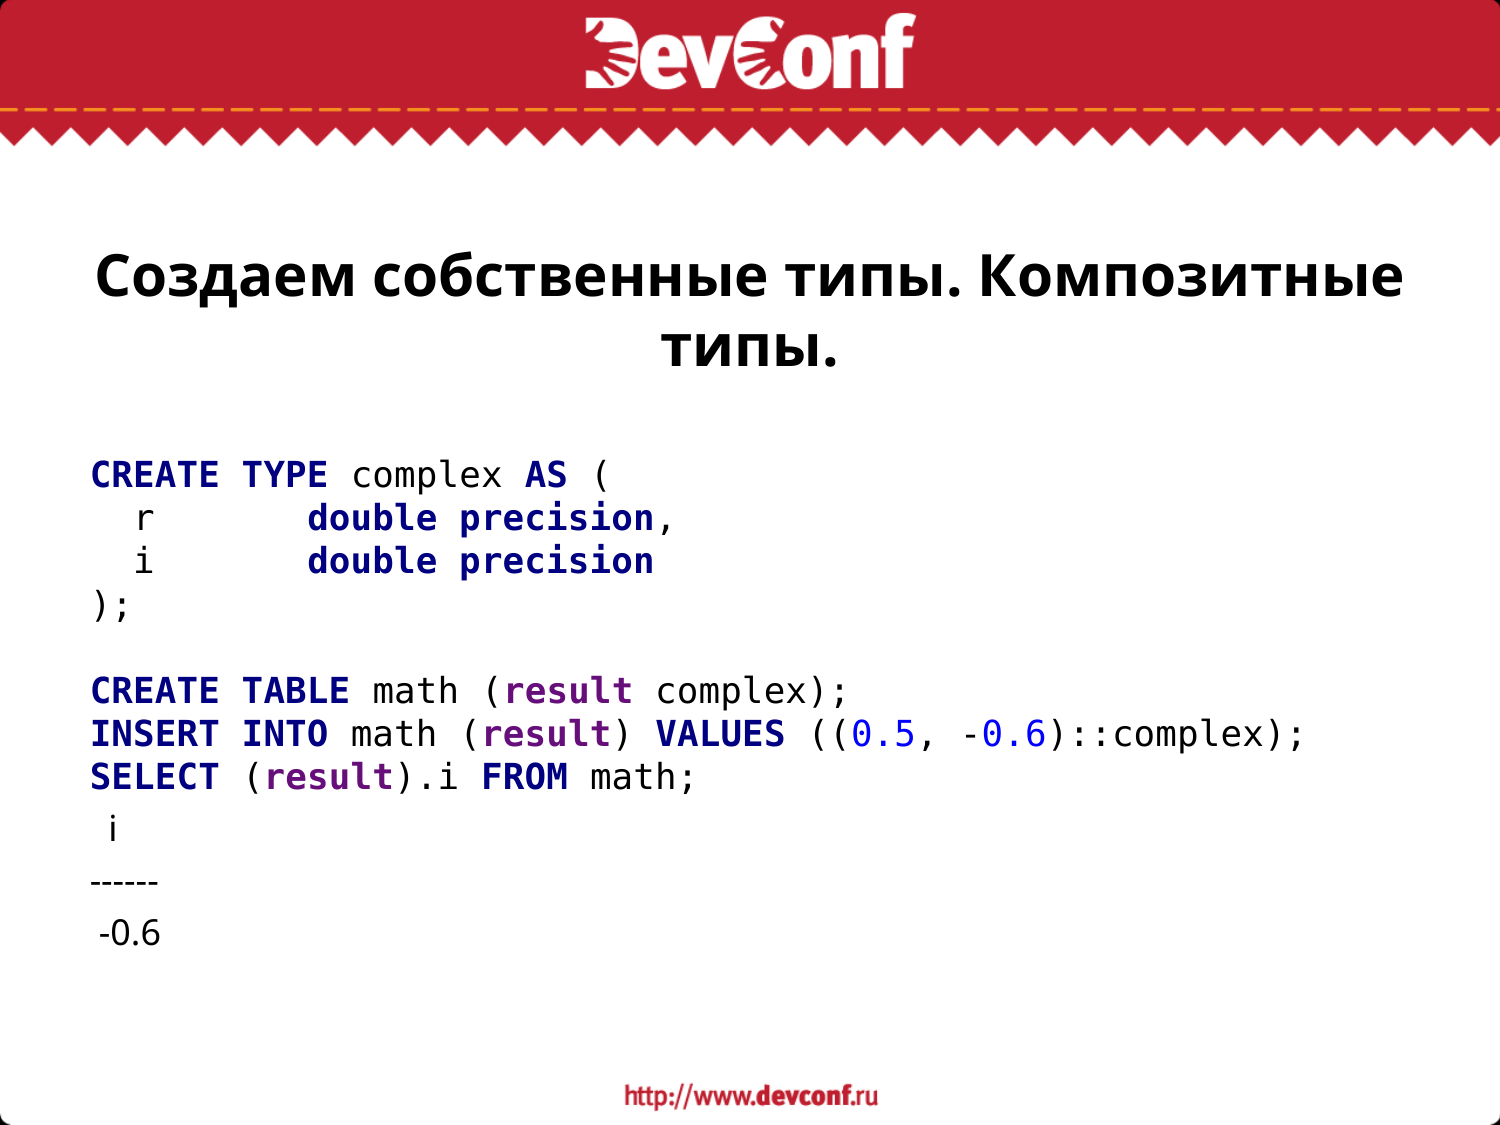

# Создаем собственные типы. Композитные типы.
CREATE TYPE complex AS (
 r double precision,
 i double precision
);
CREATE TABLE math (result complex);
INSERT INTO math (result) VALUES ((0.5, -0.6)::complex);
SELECT (result).i FROM math;
 i
------
 -0.6